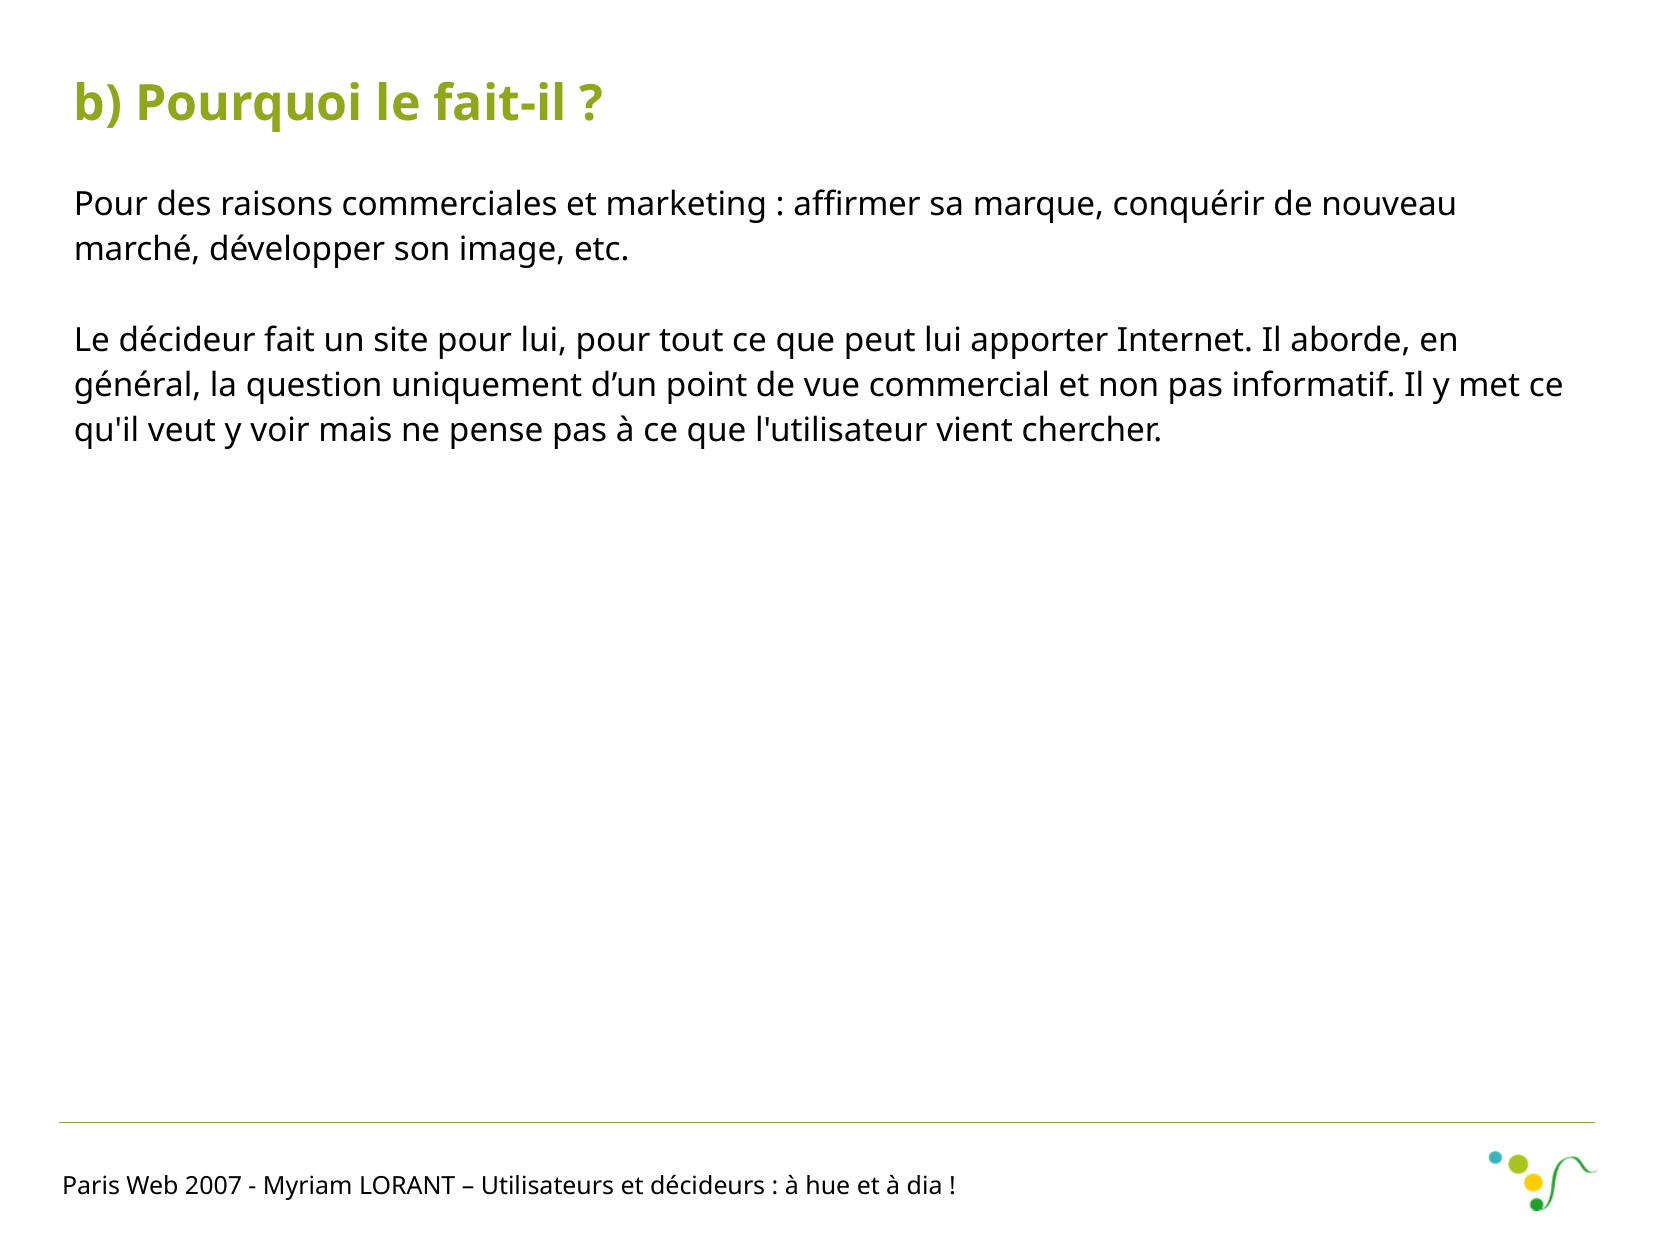

b) Pourquoi le fait-il ?
Pour des raisons commerciales et marketing : affirmer sa marque, conquérir de nouveau marché, développer son image, etc.
Le décideur fait un site pour lui, pour tout ce que peut lui apporter Internet. Il aborde, en général, la question uniquement d’un point de vue commercial et non pas informatif. Il y met ce qu'il veut y voir mais ne pense pas à ce que l'utilisateur vient chercher.
Paris Web 2007 - Myriam LORANT – Utilisateurs et décideurs : à hue et à dia !